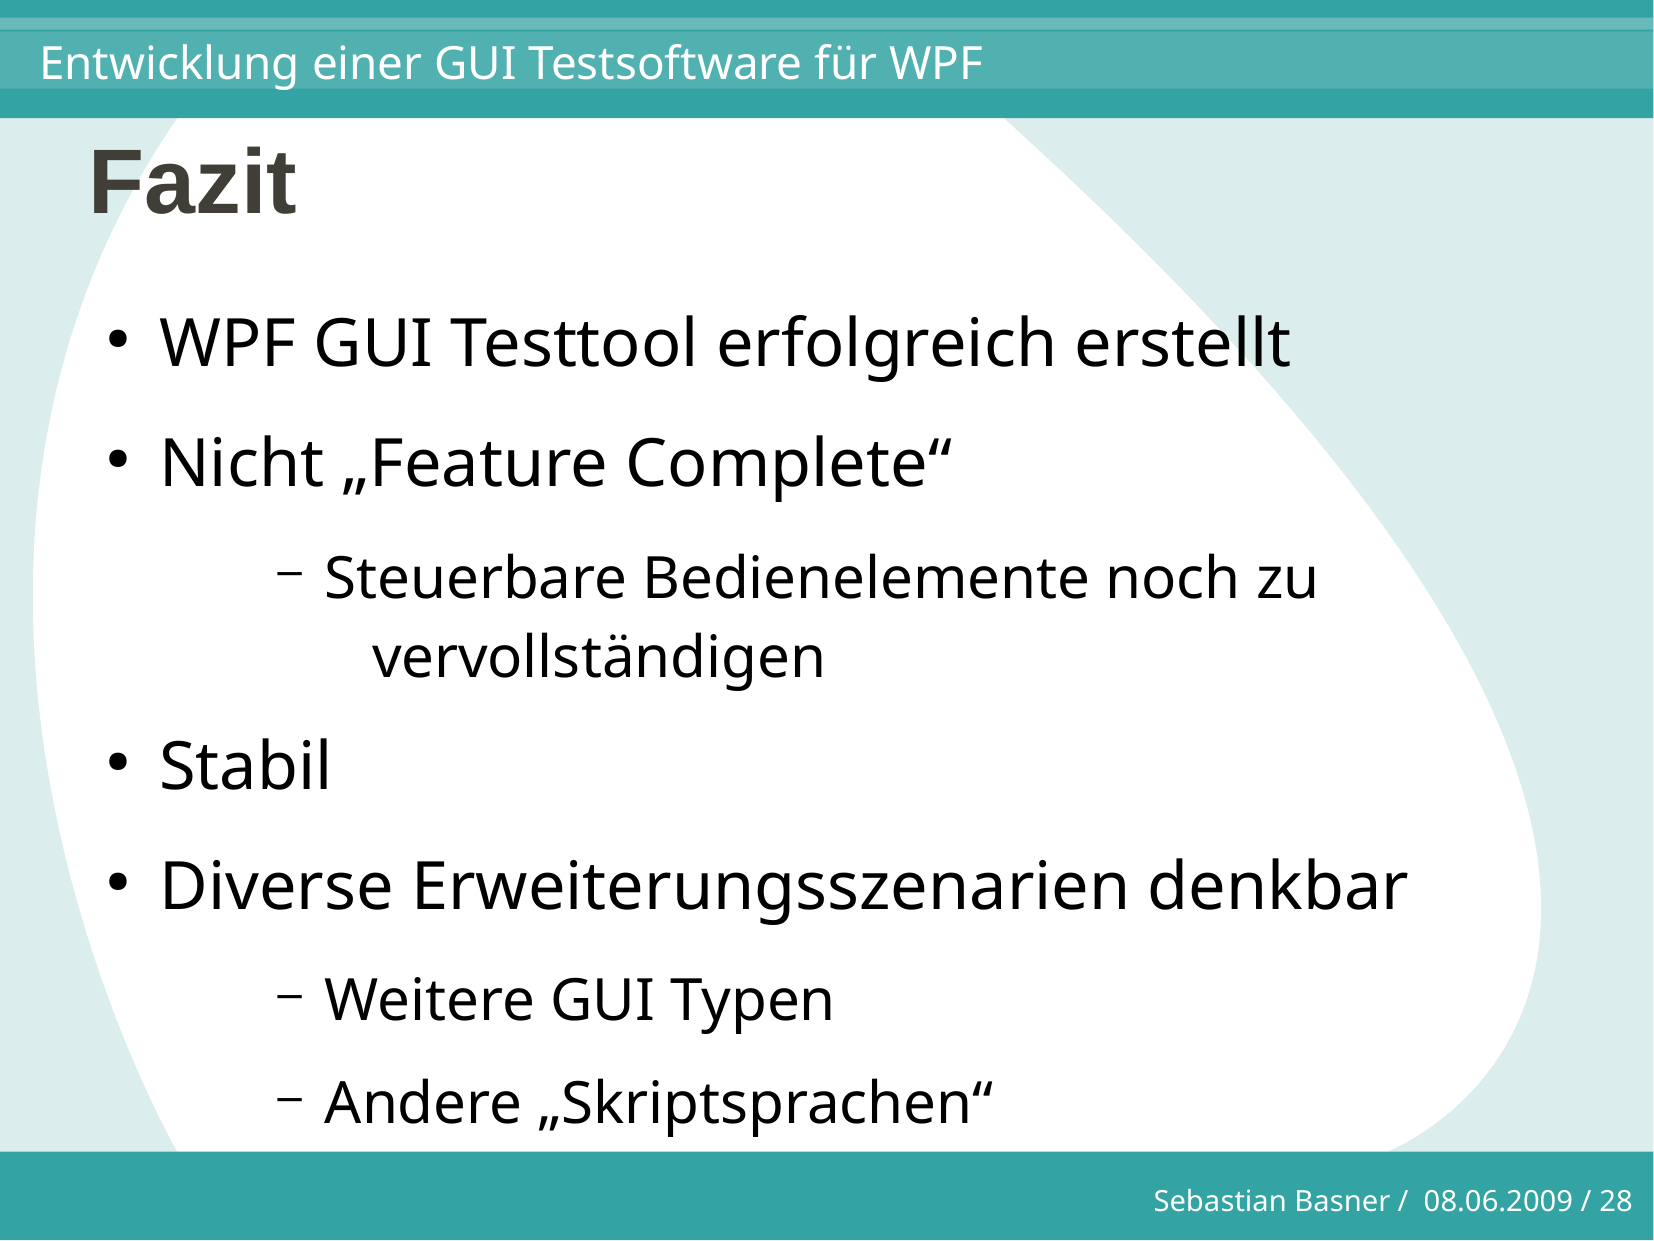

# Fazit
WPF GUI Testtool erfolgreich erstellt
Nicht „Feature Complete“
Steuerbare Bedienelemente noch zu vervollständigen
Stabil
Diverse Erweiterungsszenarien denkbar
Weitere GUI Typen
Andere „Skriptsprachen“